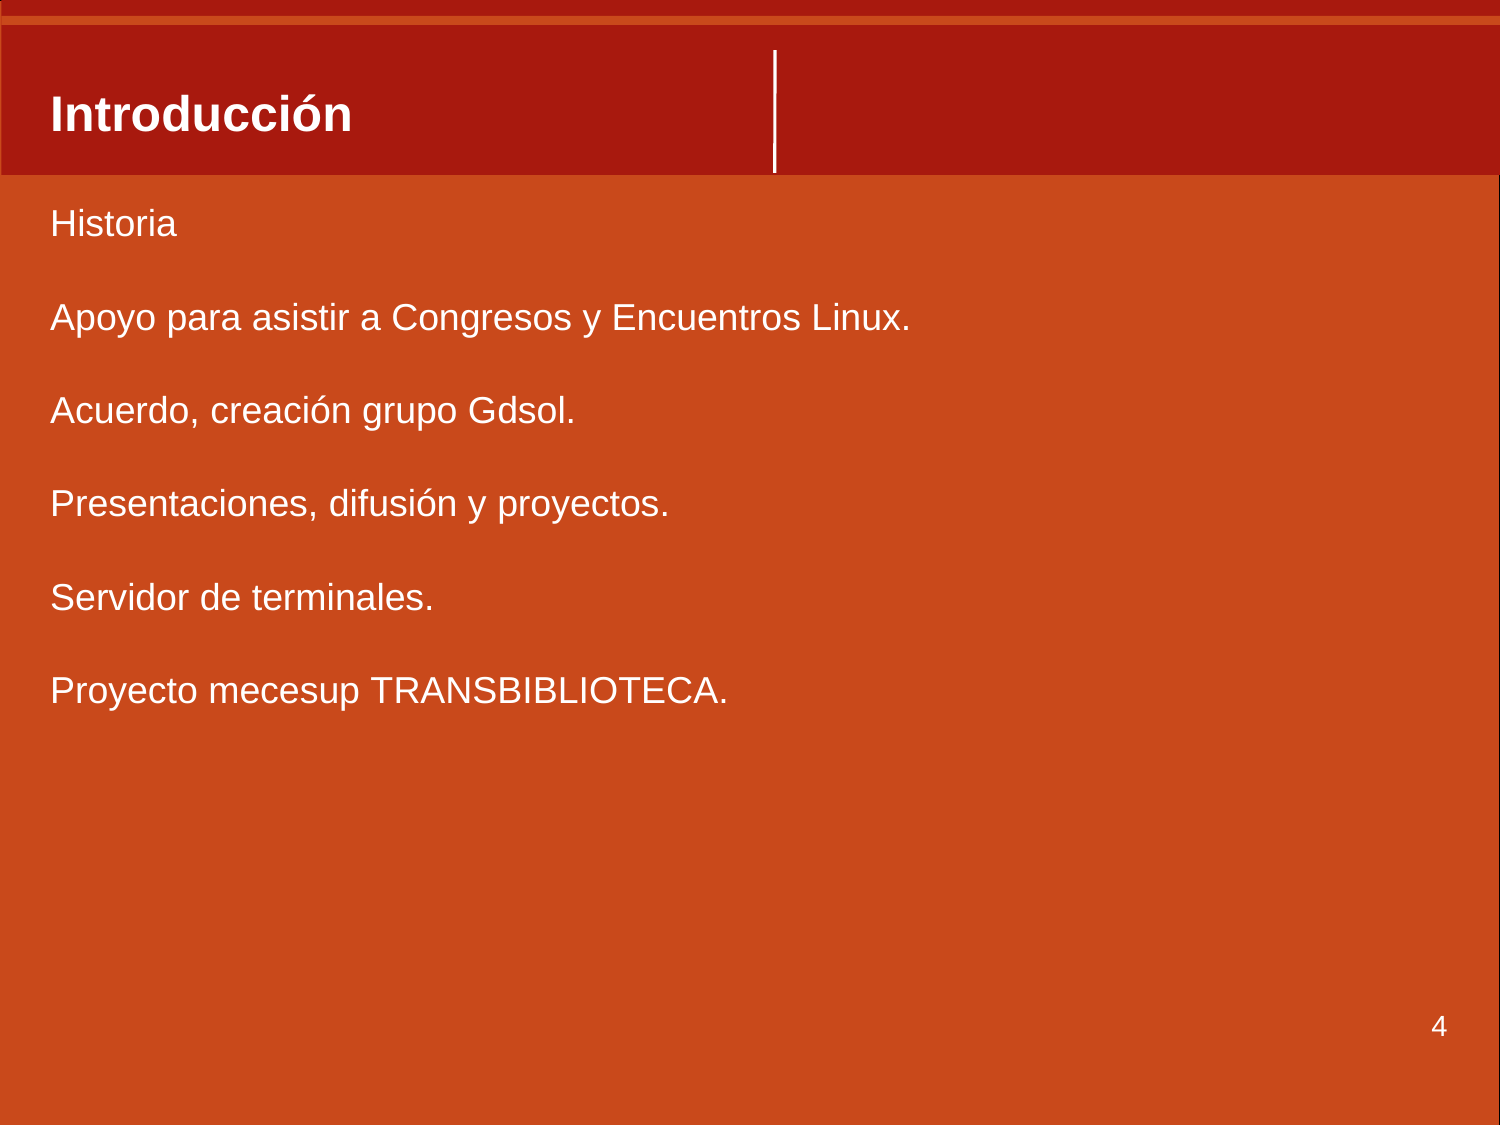

# Introducción
Historia
Apoyo para asistir a Congresos y Encuentros Linux.
Acuerdo, creación grupo Gdsol.
Presentaciones, difusión y proyectos.
Servidor de terminales.
Proyecto mecesup TRANSBIBLIOTECA.